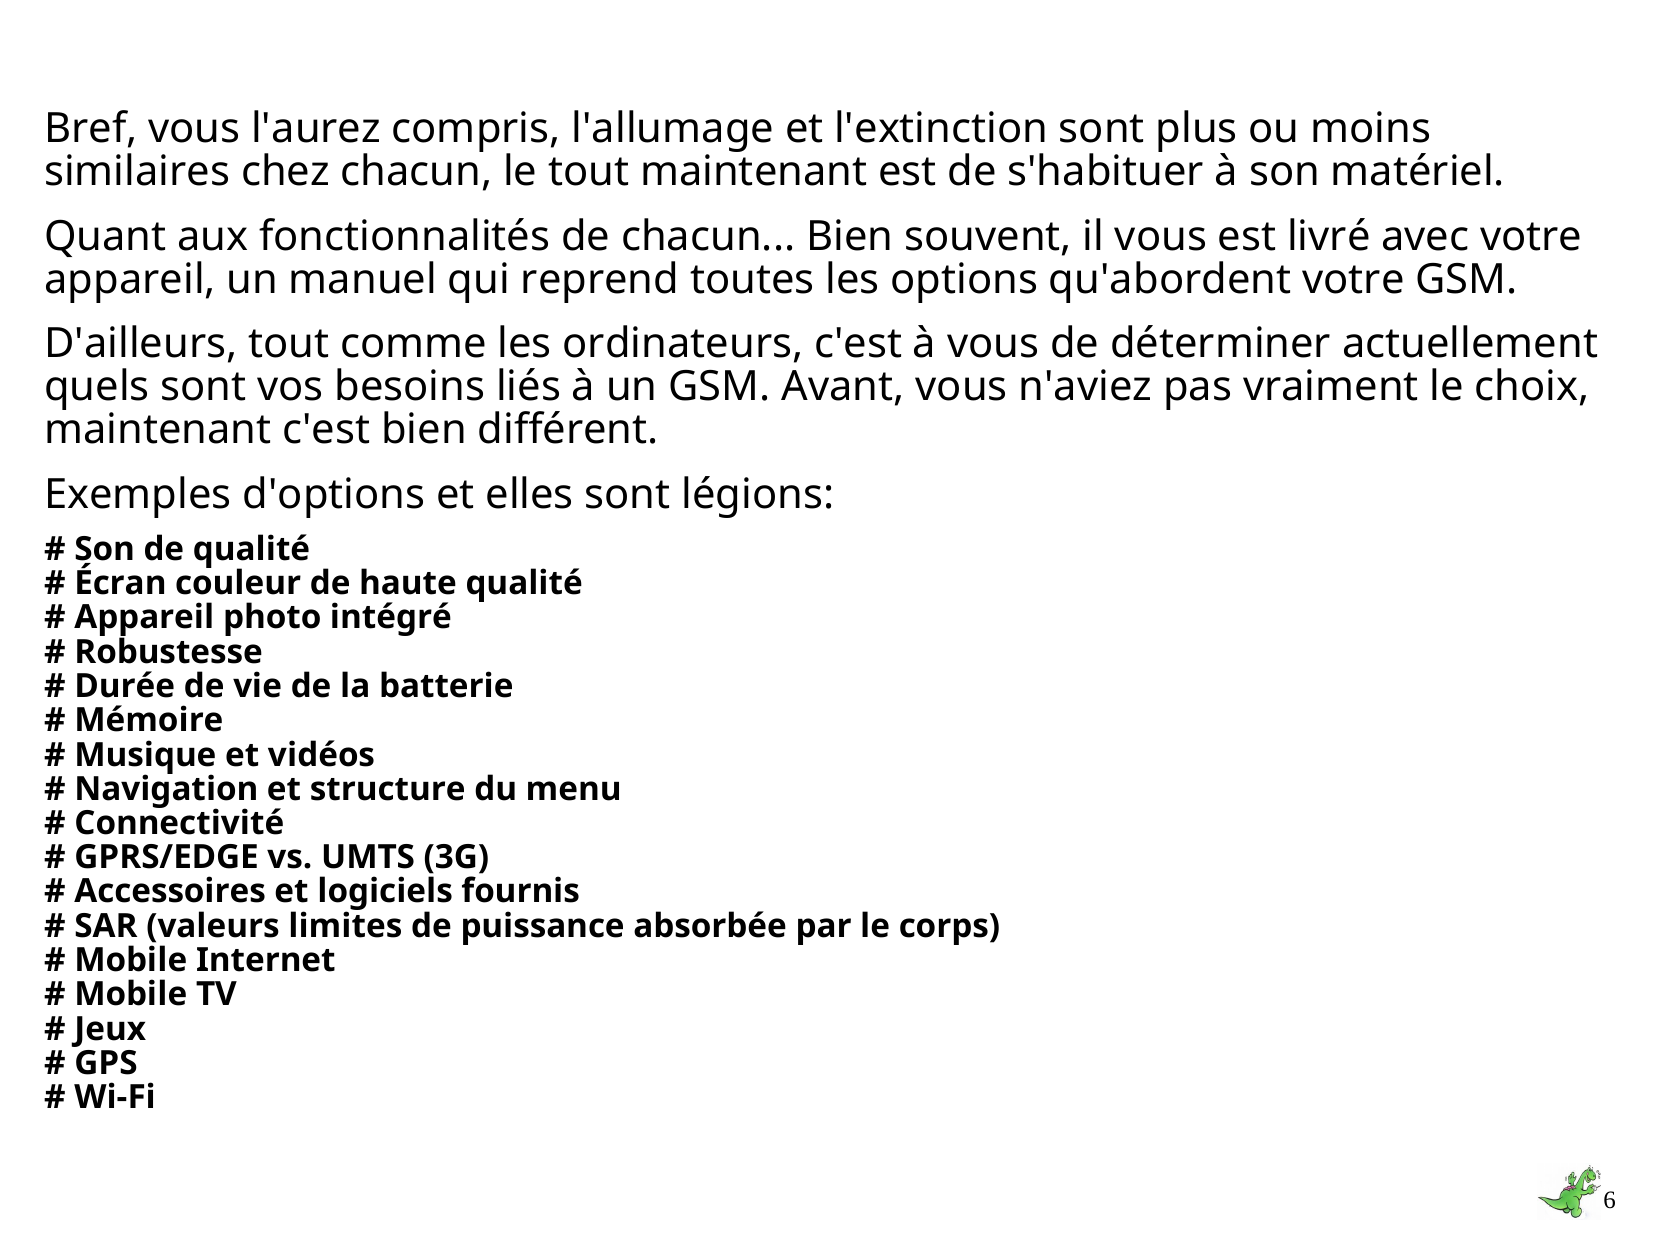

Bref, vous l'aurez compris, l'allumage et l'extinction sont plus ou moins
similaires chez chacun, le tout maintenant est de s'habituer à son matériel.
Quant aux fonctionnalités de chacun... Bien souvent, il vous est livré avec votre
appareil, un manuel qui reprend toutes les options qu'abordent votre GSM.
D'ailleurs, tout comme les ordinateurs, c'est à vous de déterminer actuellement
quels sont vos besoins liés à un GSM. Avant, vous n'aviez pas vraiment le choix,
maintenant c'est bien différent.
Exemples d'options et elles sont légions:
# Son de qualité
# Écran couleur de haute qualité
# Appareil photo intégré
# Robustesse
# Durée de vie de la batterie
# Mémoire
# Musique et vidéos
# Navigation et structure du menu
# Connectivité
# GPRS/EDGE vs. UMTS (3G)
# Accessoires et logiciels fournis
# SAR (valeurs limites de puissance absorbée par le corps)
# Mobile Internet
# Mobile TV
# Jeux
# GPS
# Wi-Fi
6